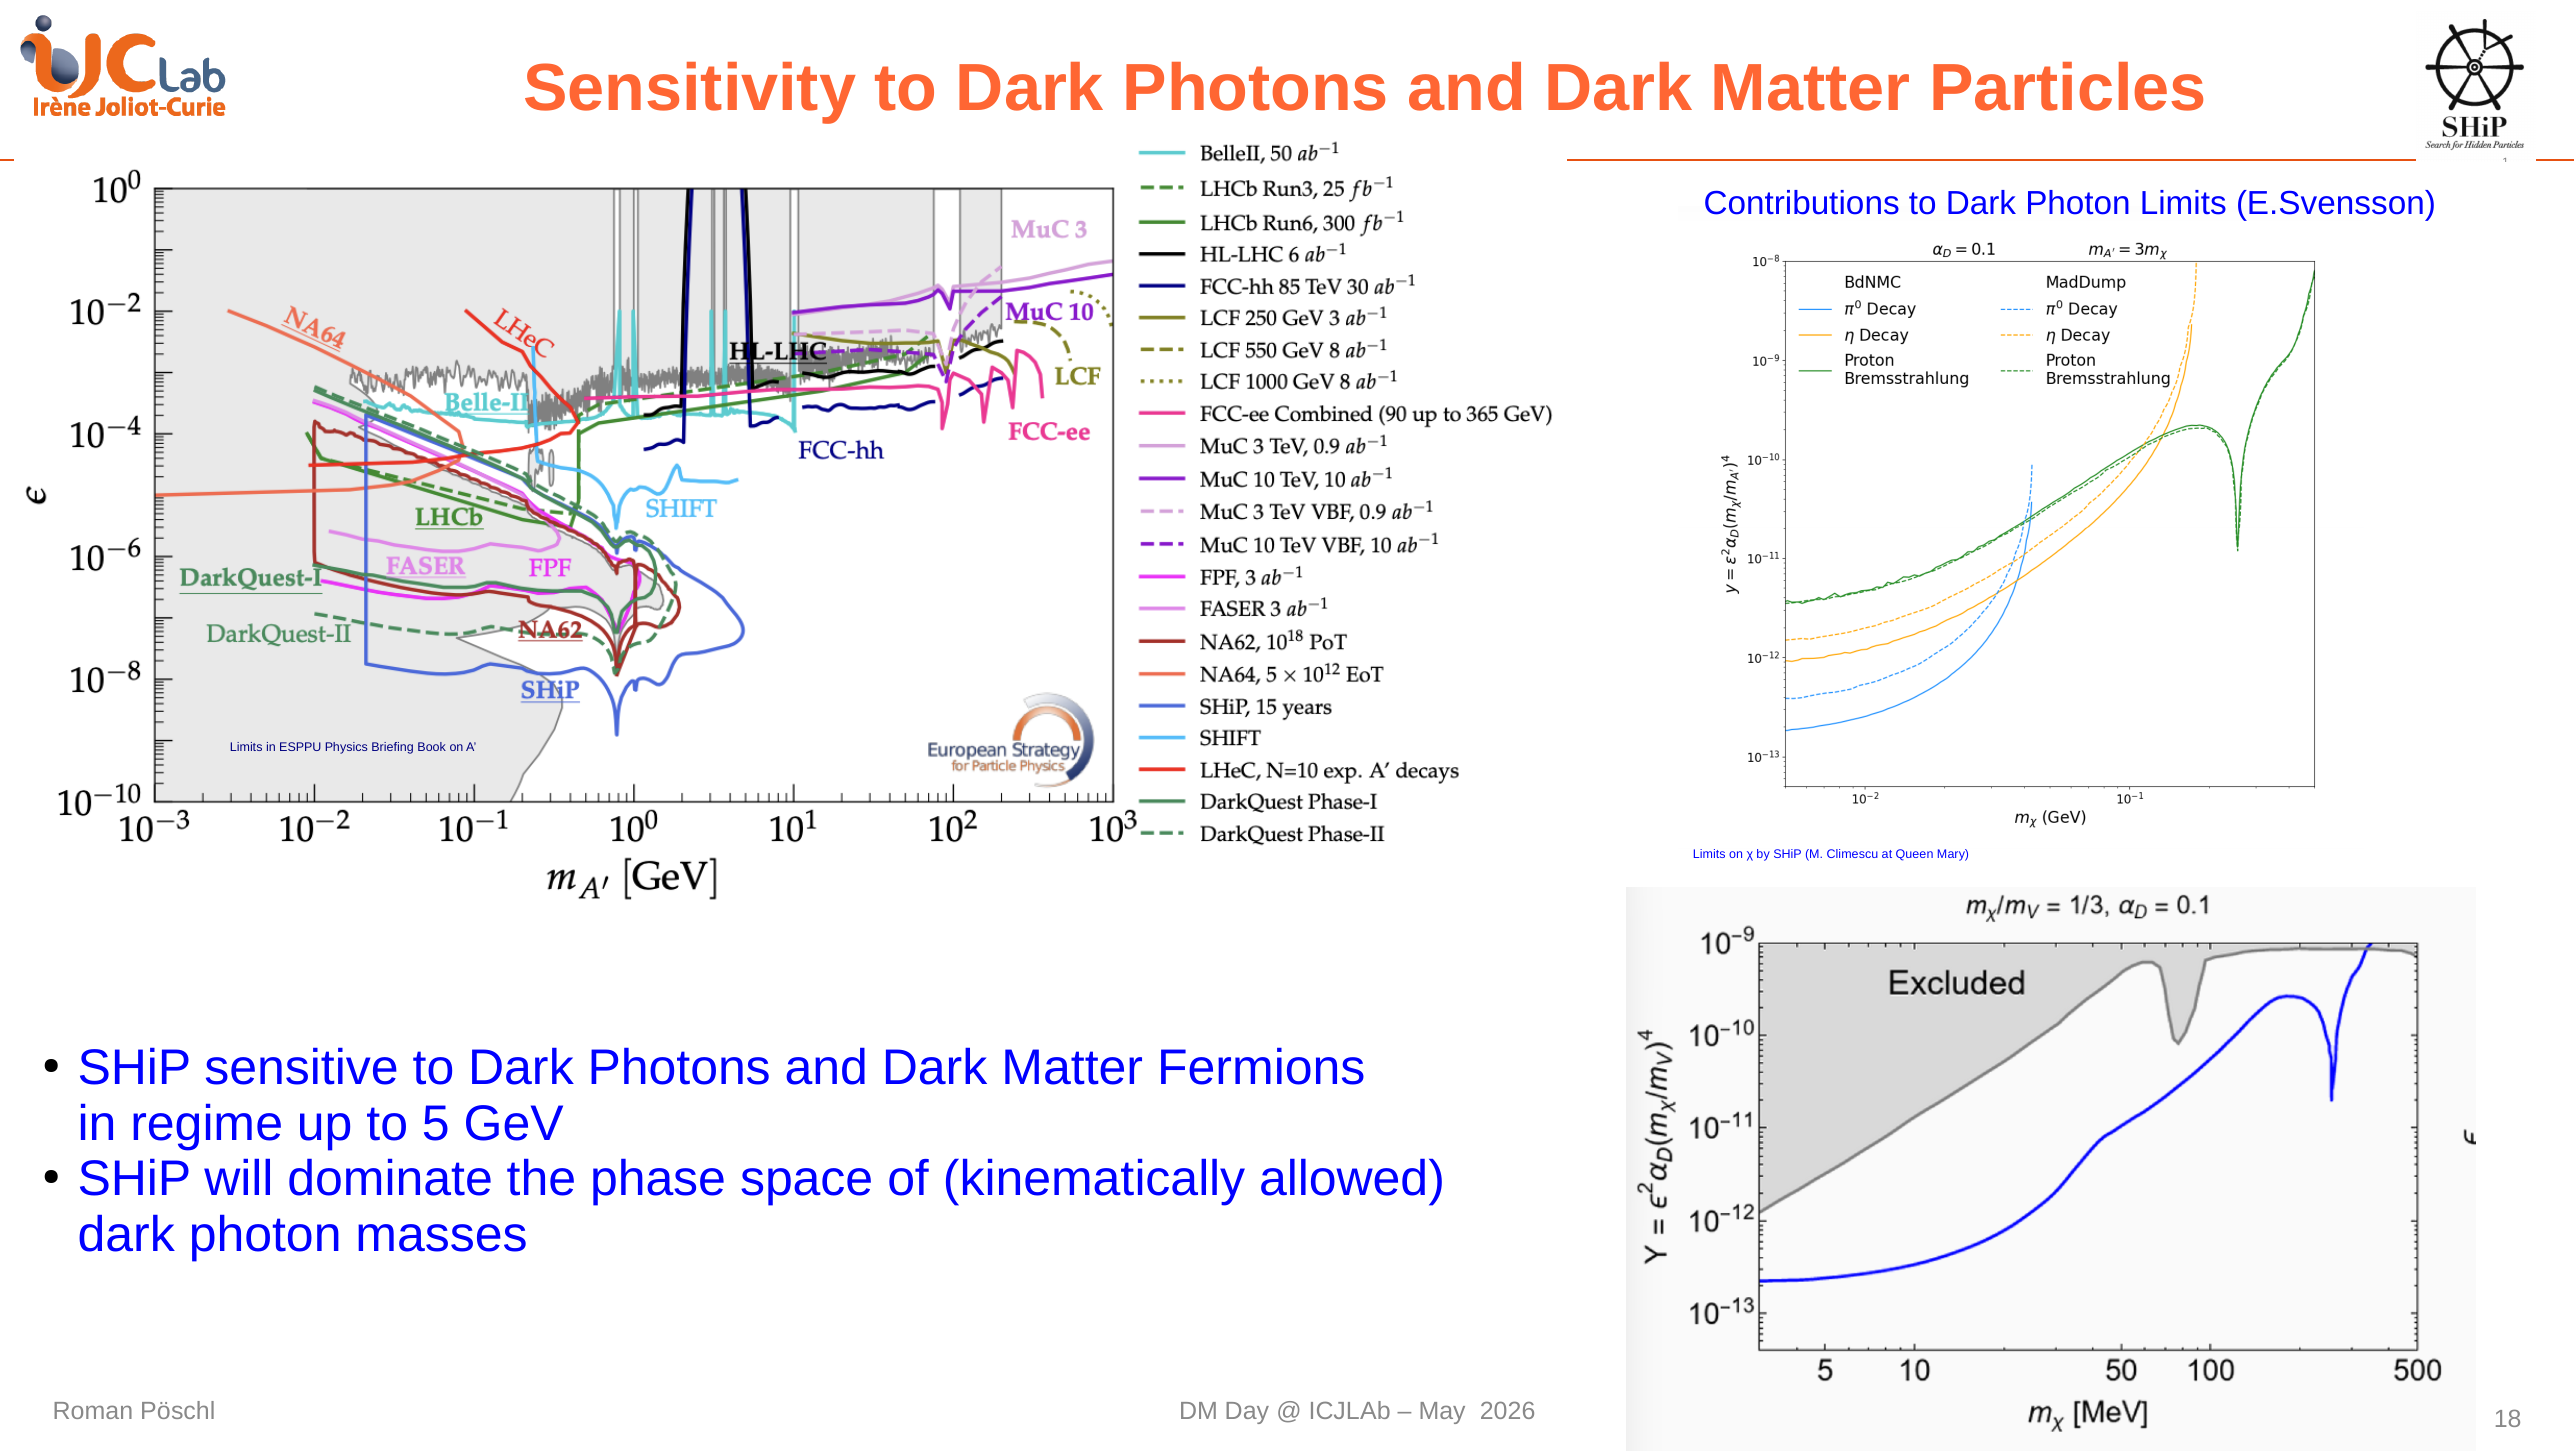

# Sensitivity to Dark Photons and Dark Matter Particles
Contributions to Dark Photon Limits (E.Svensson)
Limits in ESPPU Physics Briefing Book on A’
Limits on χ by SHiP (M. Climescu at Queen Mary)
SHiP sensitive to Dark Photons and Dark Matter Fermions
in regime up to 5 GeV
SHiP will dominate the phase space of (kinematically allowed)
dark photon masses